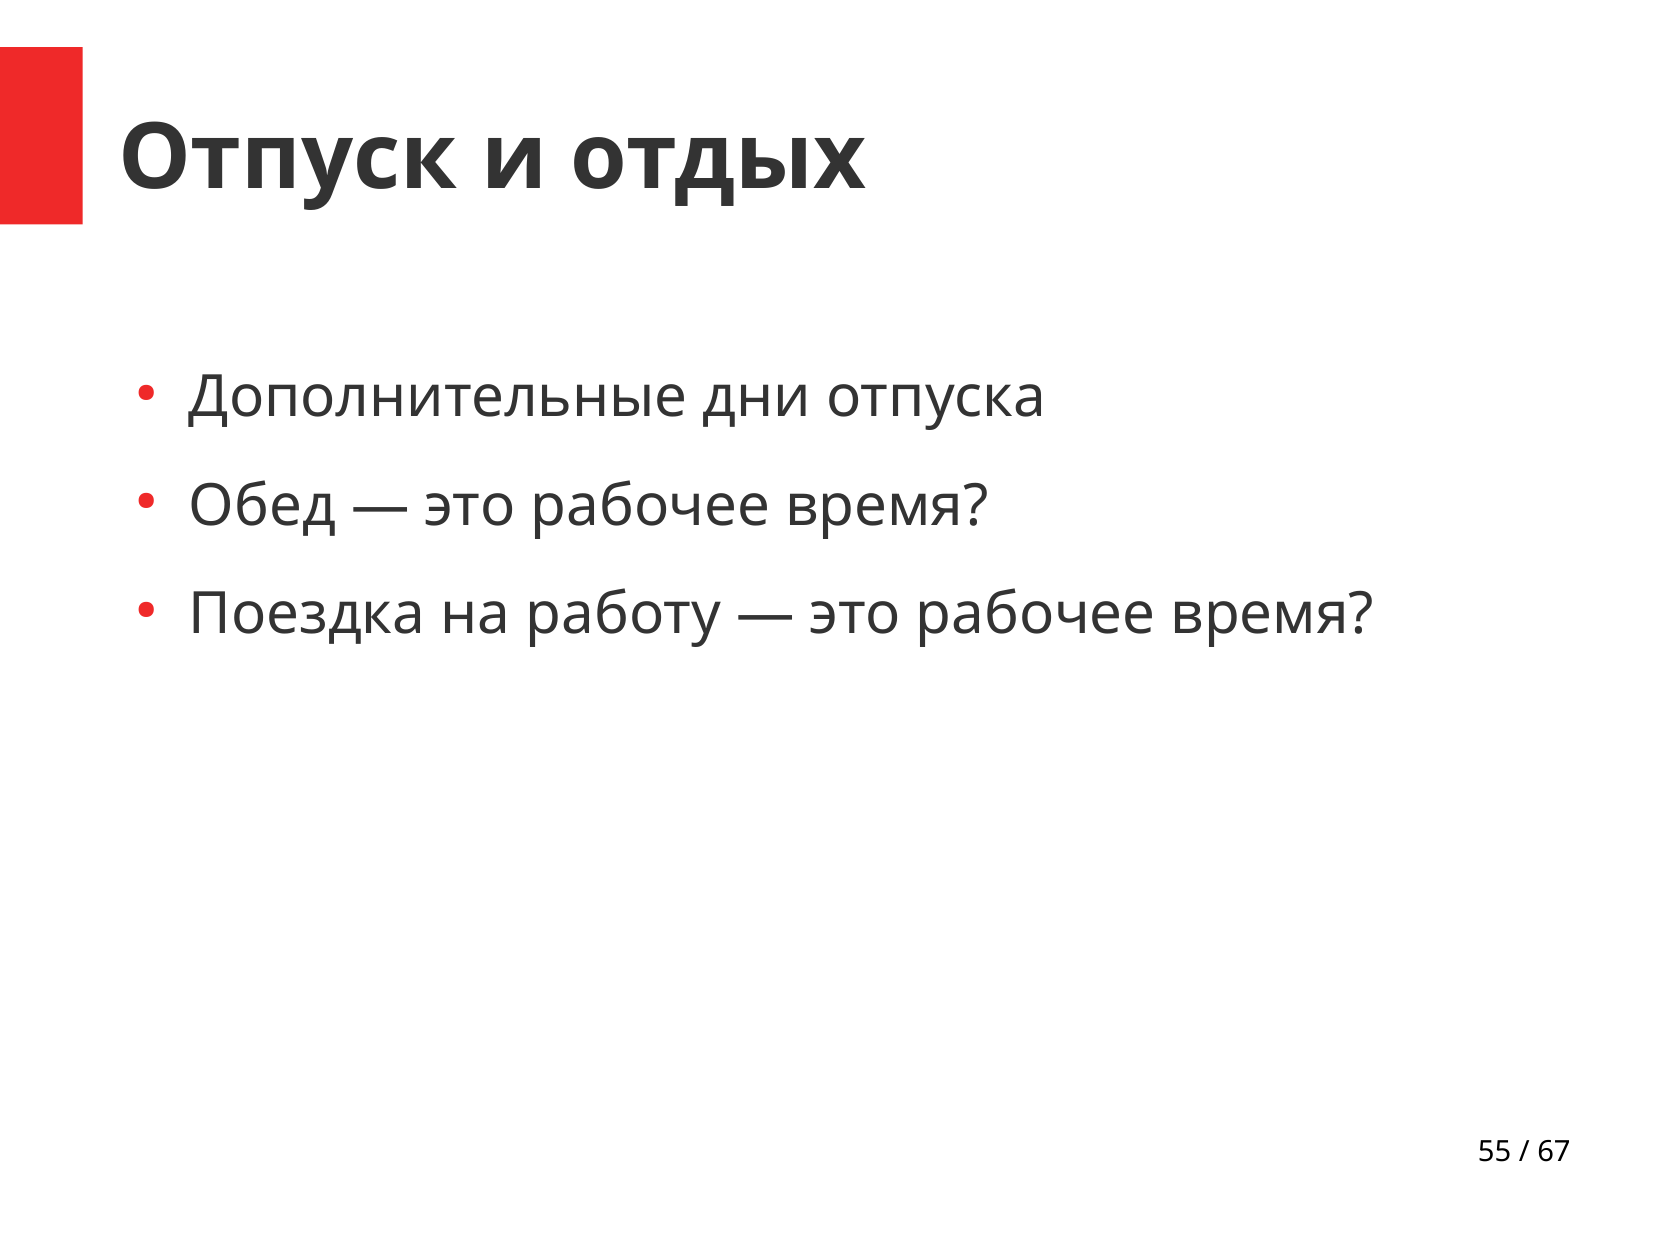

# Отпуск и отдых
Дополнительные дни отпуска
Обед — это рабочее время?
Поездка на работу — это рабочее время?
55